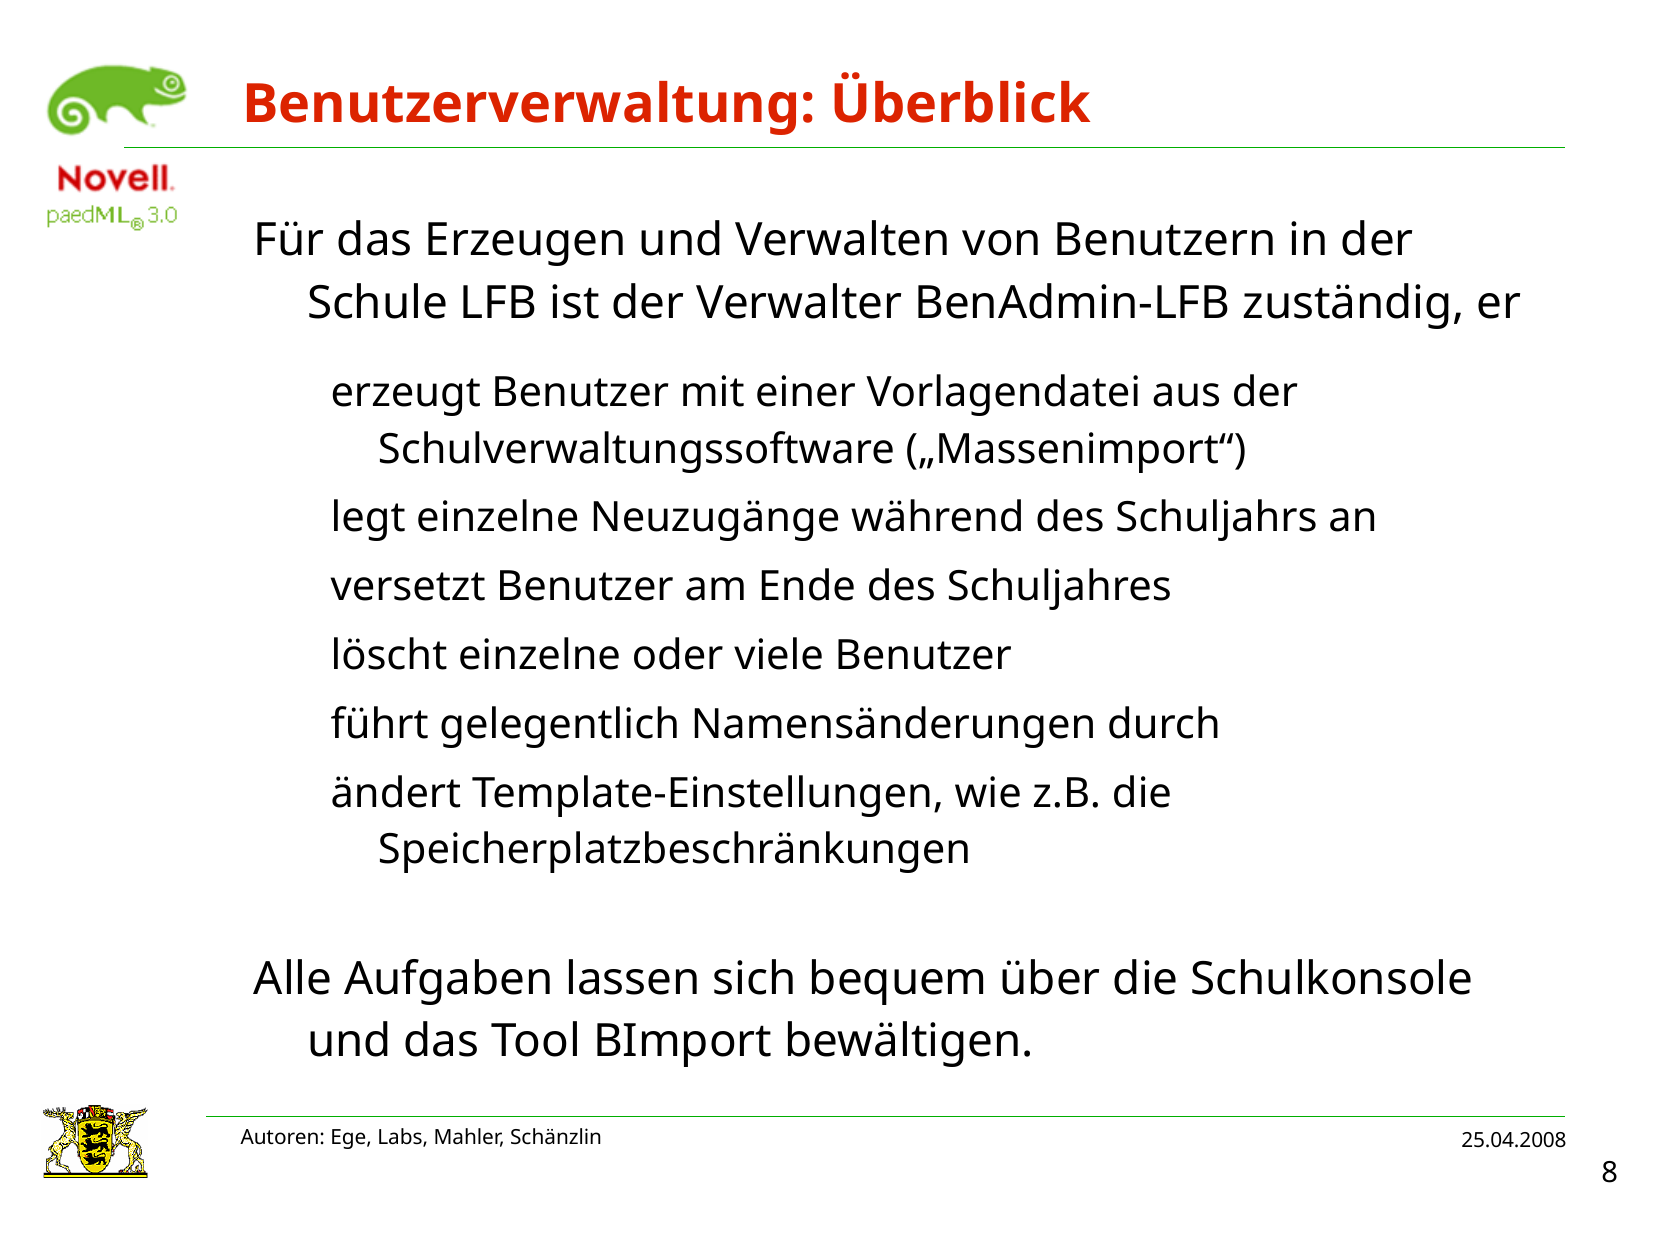

# Benutzerverwaltung: Überblick
Für das Erzeugen und Verwalten von Benutzern in der Schule LFB ist der Verwalter BenAdmin-LFB zuständig, er
erzeugt Benutzer mit einer Vorlagendatei aus der Schulverwaltungssoftware („Massenimport“)
legt einzelne Neuzugänge während des Schuljahrs an
versetzt Benutzer am Ende des Schuljahres
löscht einzelne oder viele Benutzer
führt gelegentlich Namensänderungen durch
ändert Template-Einstellungen, wie z.B. die Speicherplatzbeschränkungen
Alle Aufgaben lassen sich bequem über die Schulkonsole
und das Tool BImport bewältigen.
Autoren: Ege, Labs, Mahler, Schänzlin
25.04.2008
8